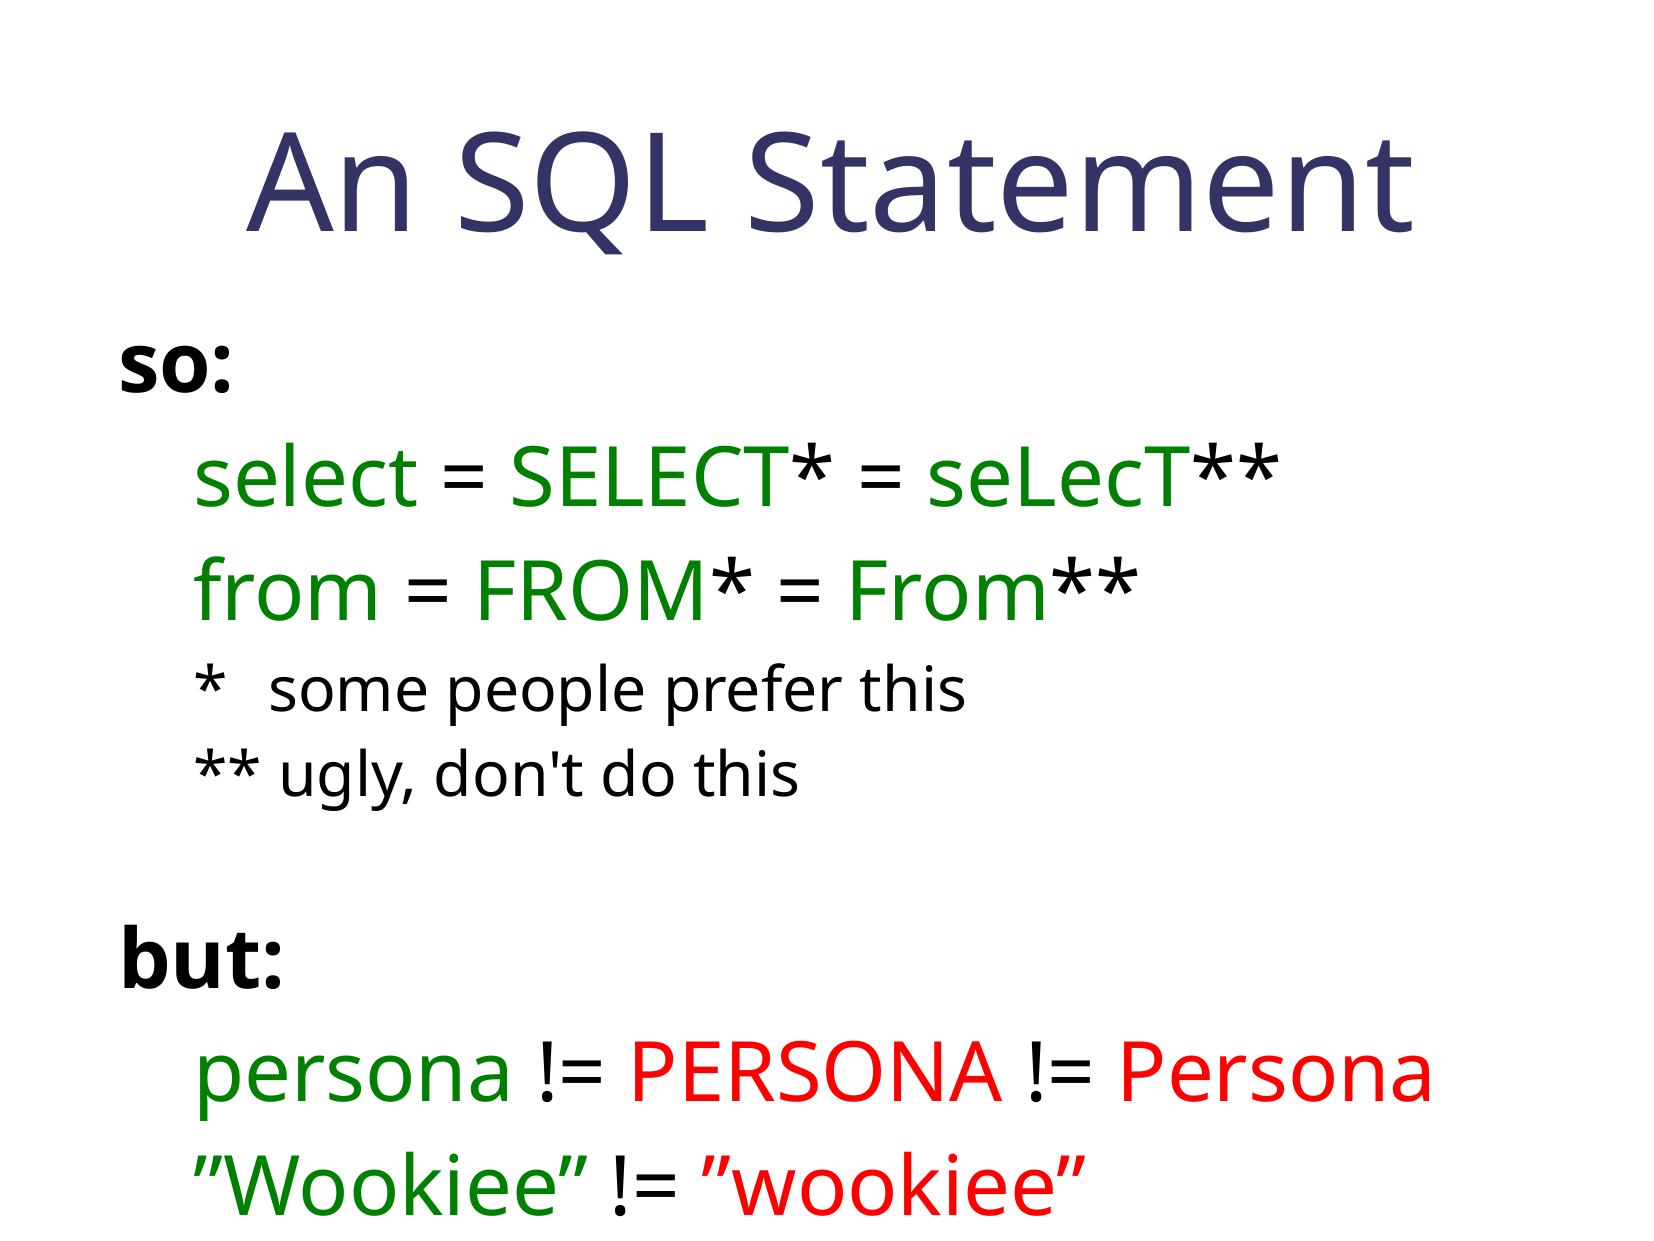

# An SQL Statement
so:
	select = SELECT* = seLecT**
	from = FROM* = From**
	* 	some people prefer this
	** ugly, don't do this
but:
	persona != PERSONA != Persona
	”Wookiee” != ”wookiee”